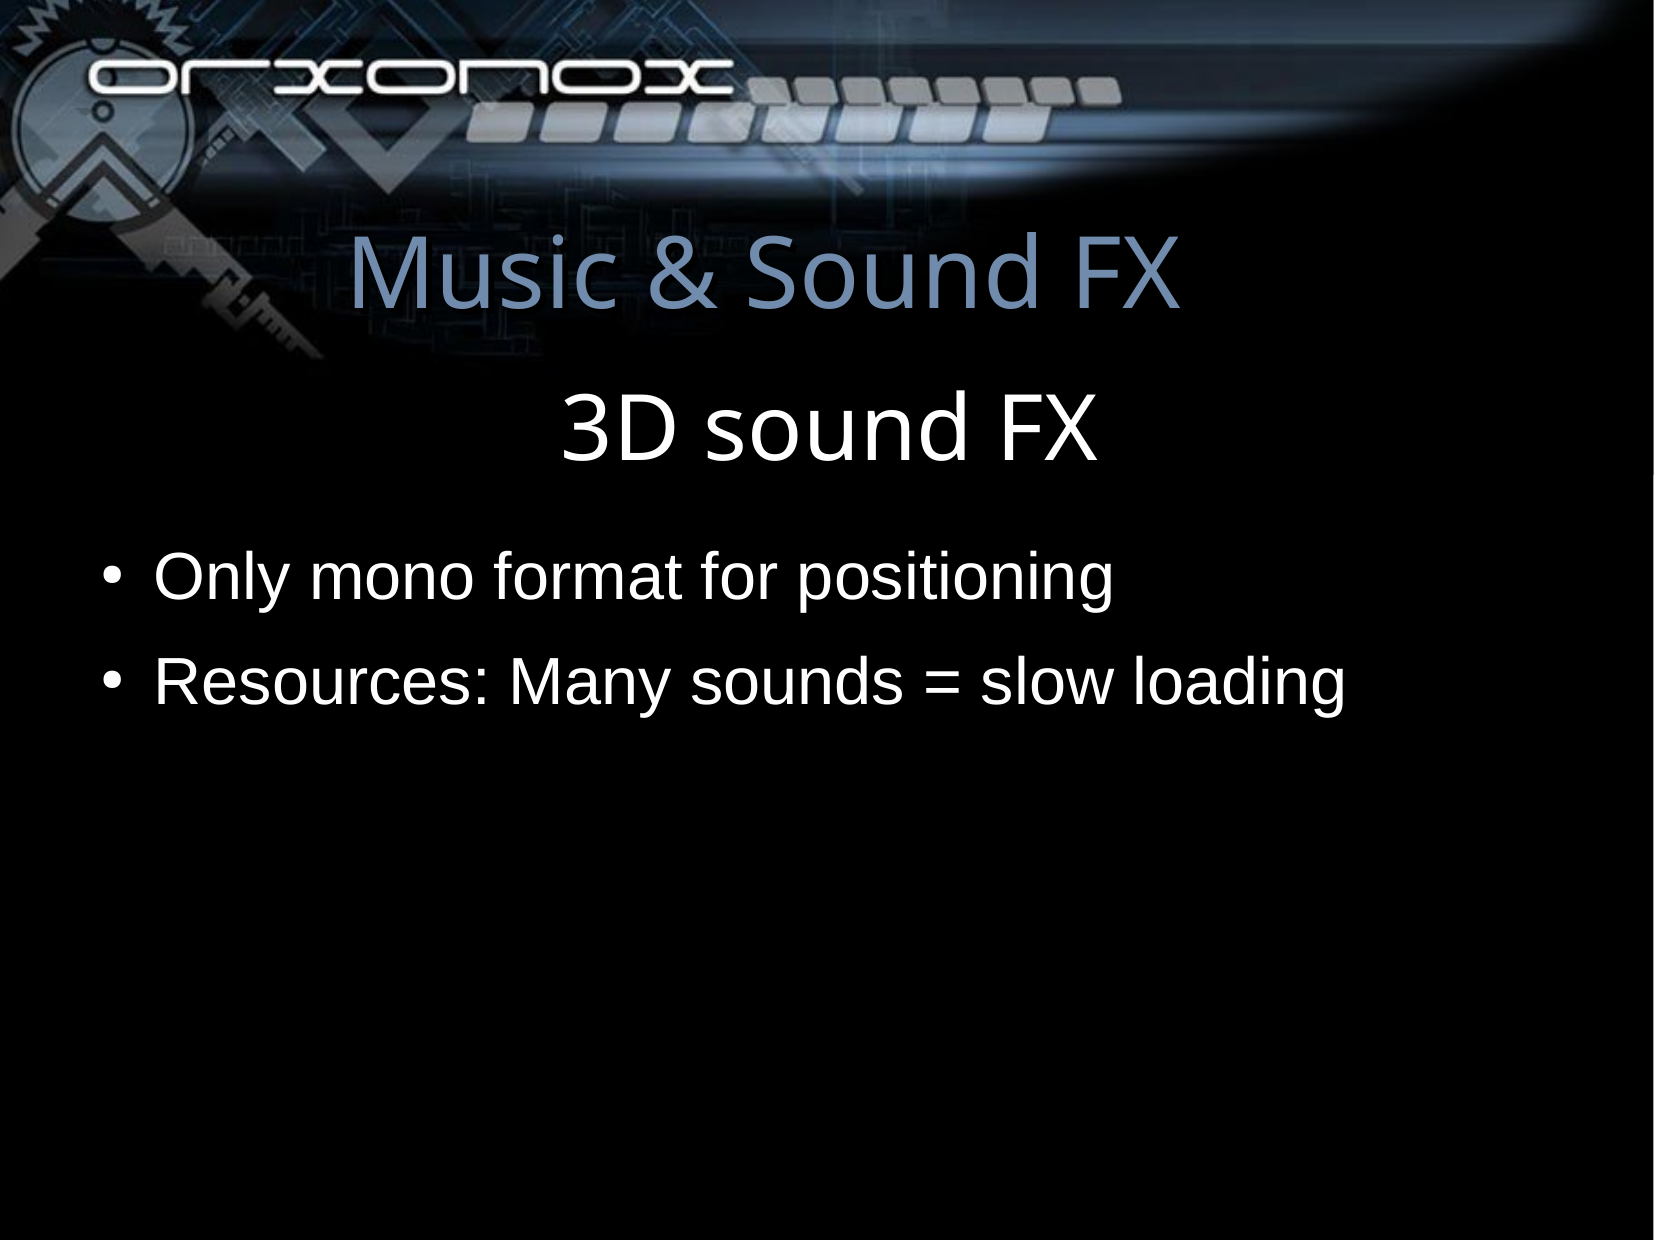

Music & Sound FX
# 3D sound FX
Only mono format for positioning
Resources: Many sounds = slow loading